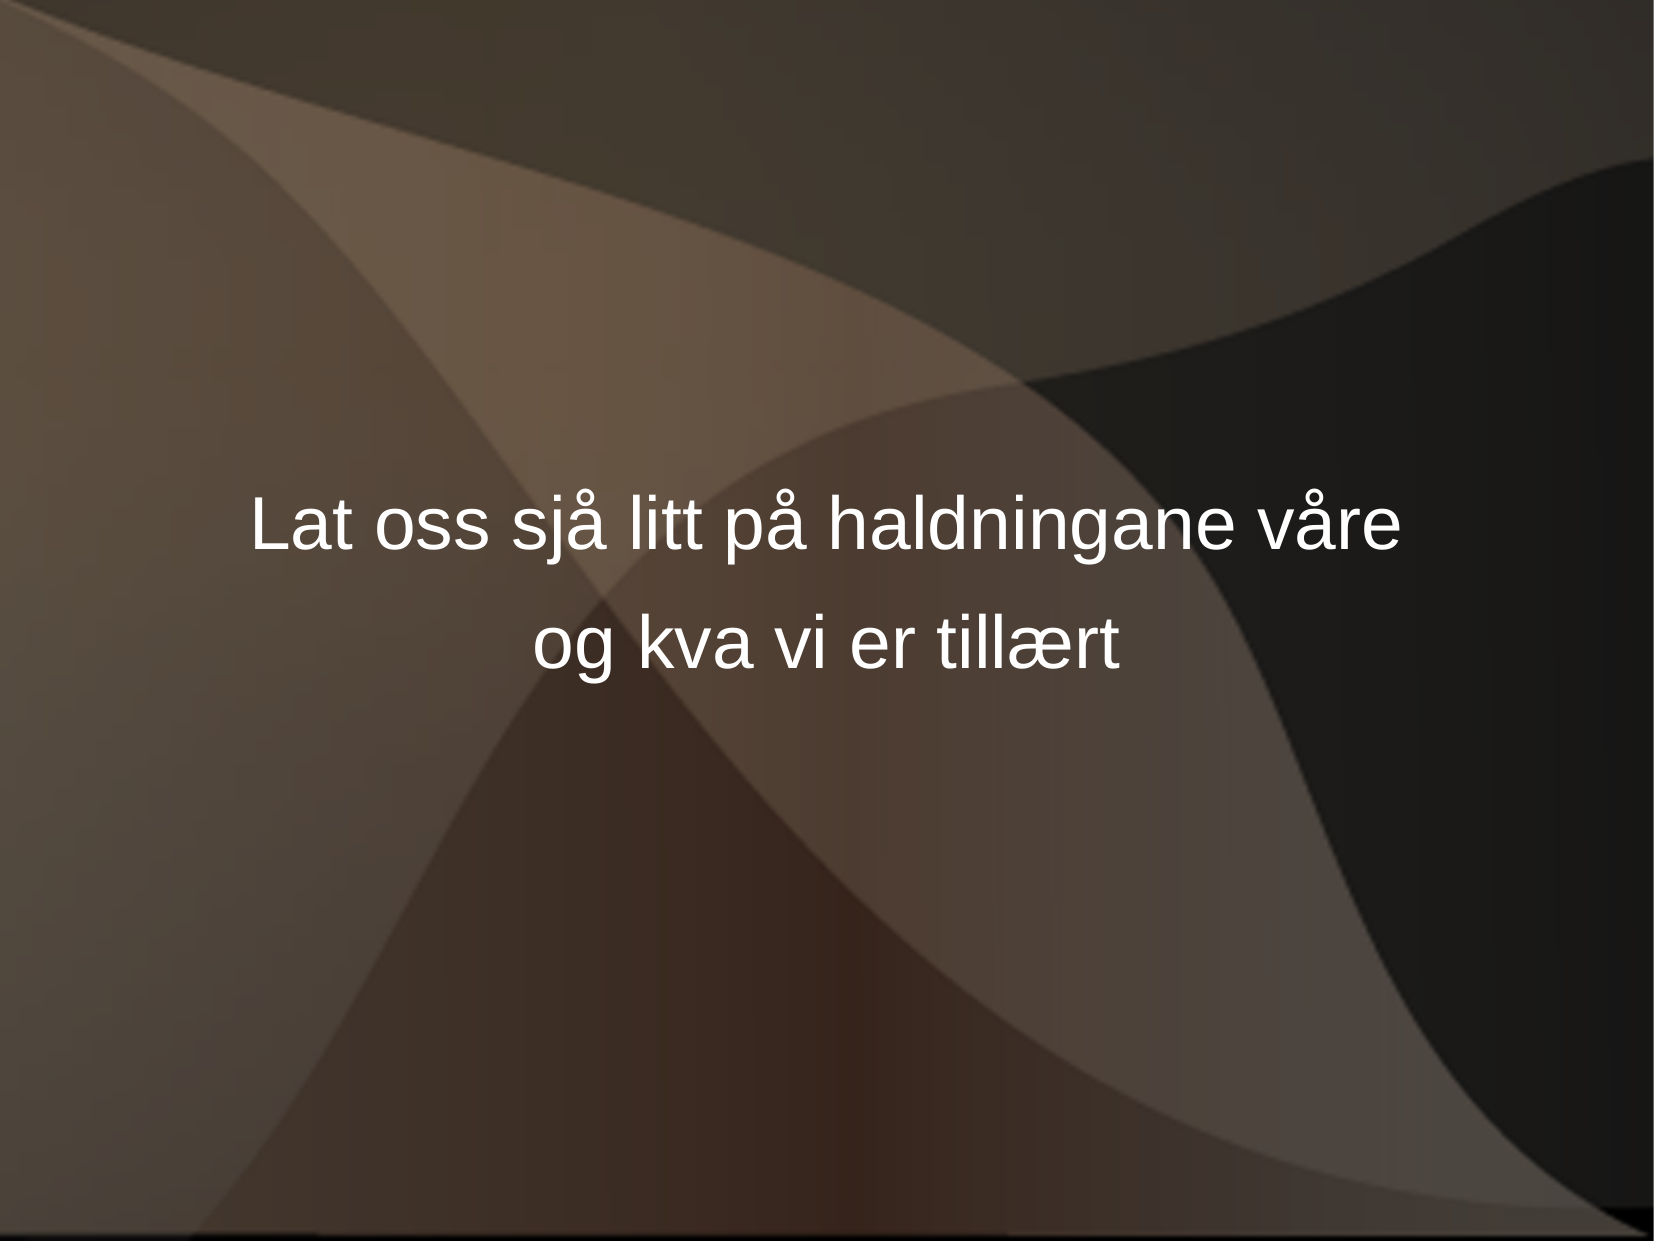

# Lat oss sjå litt på haldningane våre
og kva vi er tillært